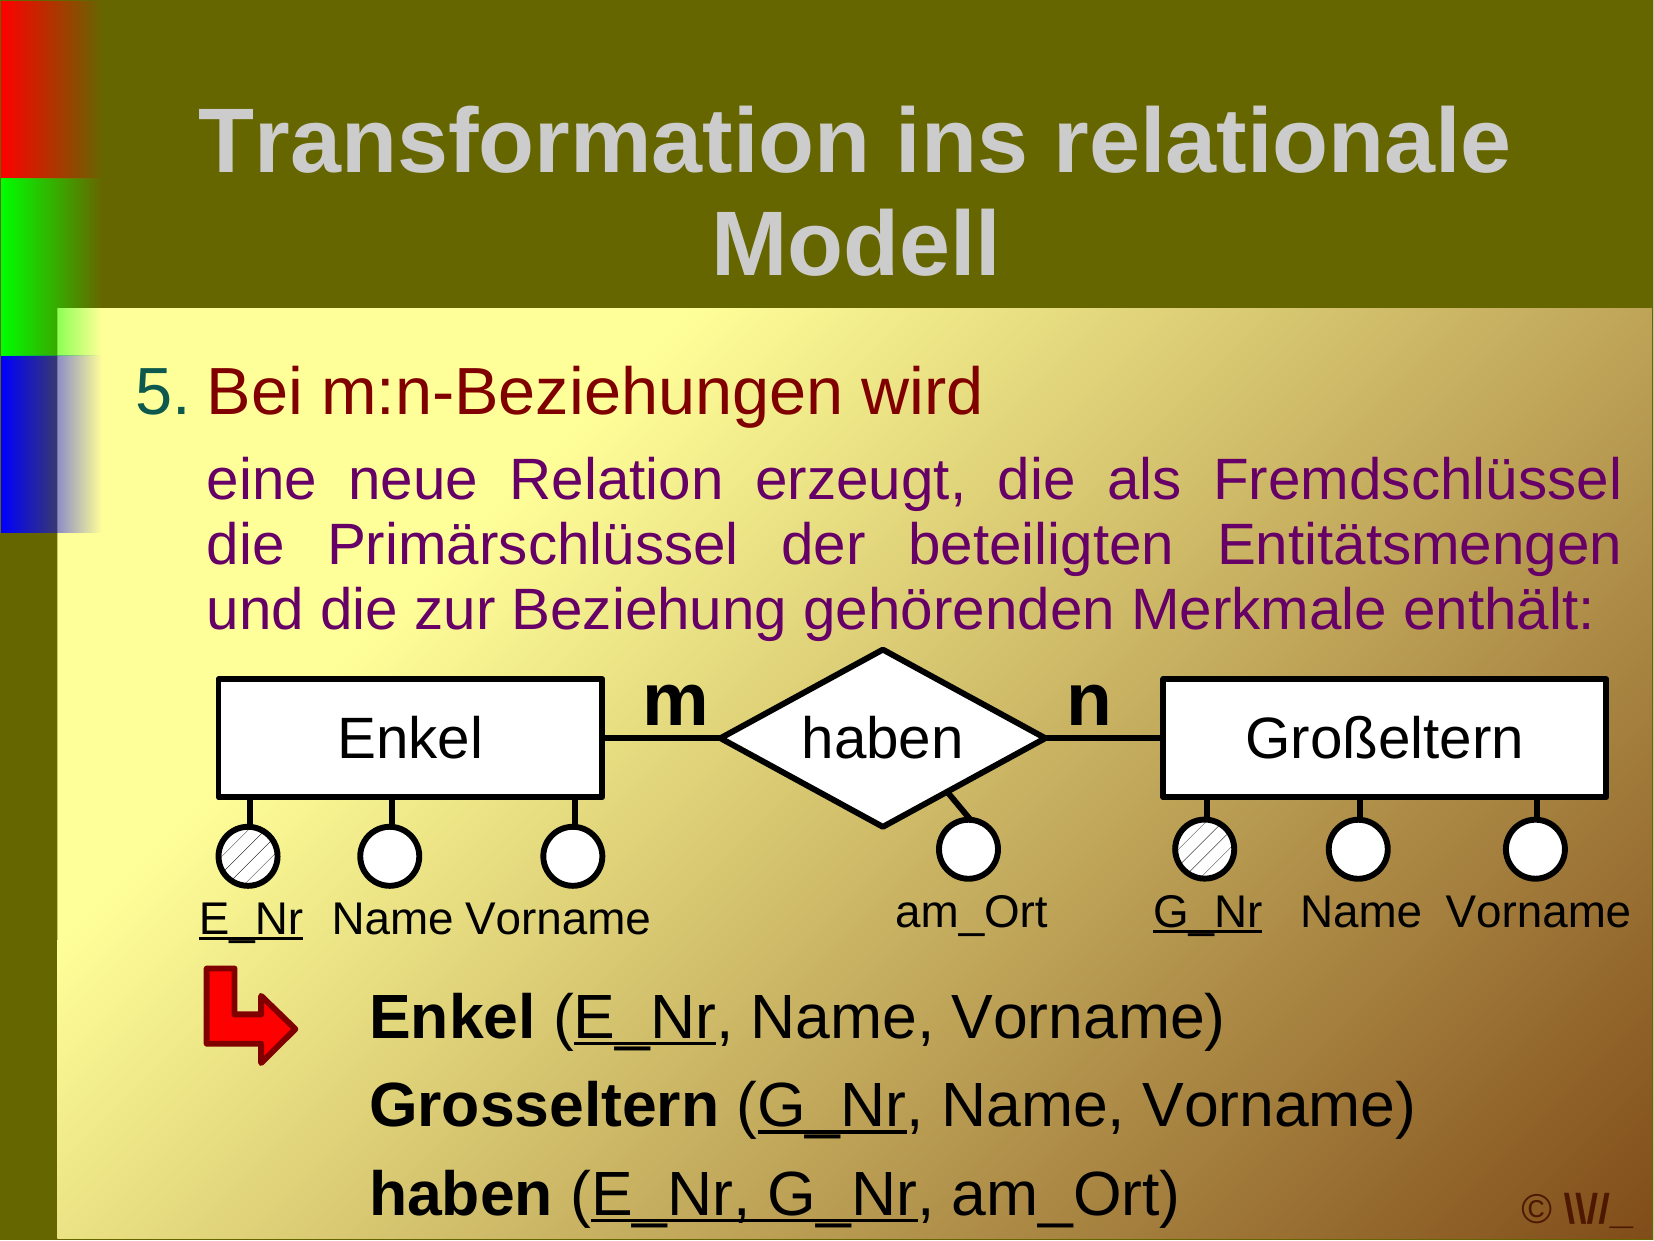

# Transformation ins relationale Modell
Bei m:n-Beziehungen wird
eine neue Relation erzeugt, die als Fremdschlüssel die Primärschlüssel der beteiligten Entitätsmengen und die zur Beziehung gehörenden Merkmale enthält:
m
haben
n
Enkel
Großeltern
G_Nr
Vorname
am_Ort
Name
E_Nr
Name
Vorname
Enkel (E_Nr, Name, Vorname)
Grosseltern (G_Nr, Name, Vorname)
haben (E_Nr, G_Nr, am_Ort)